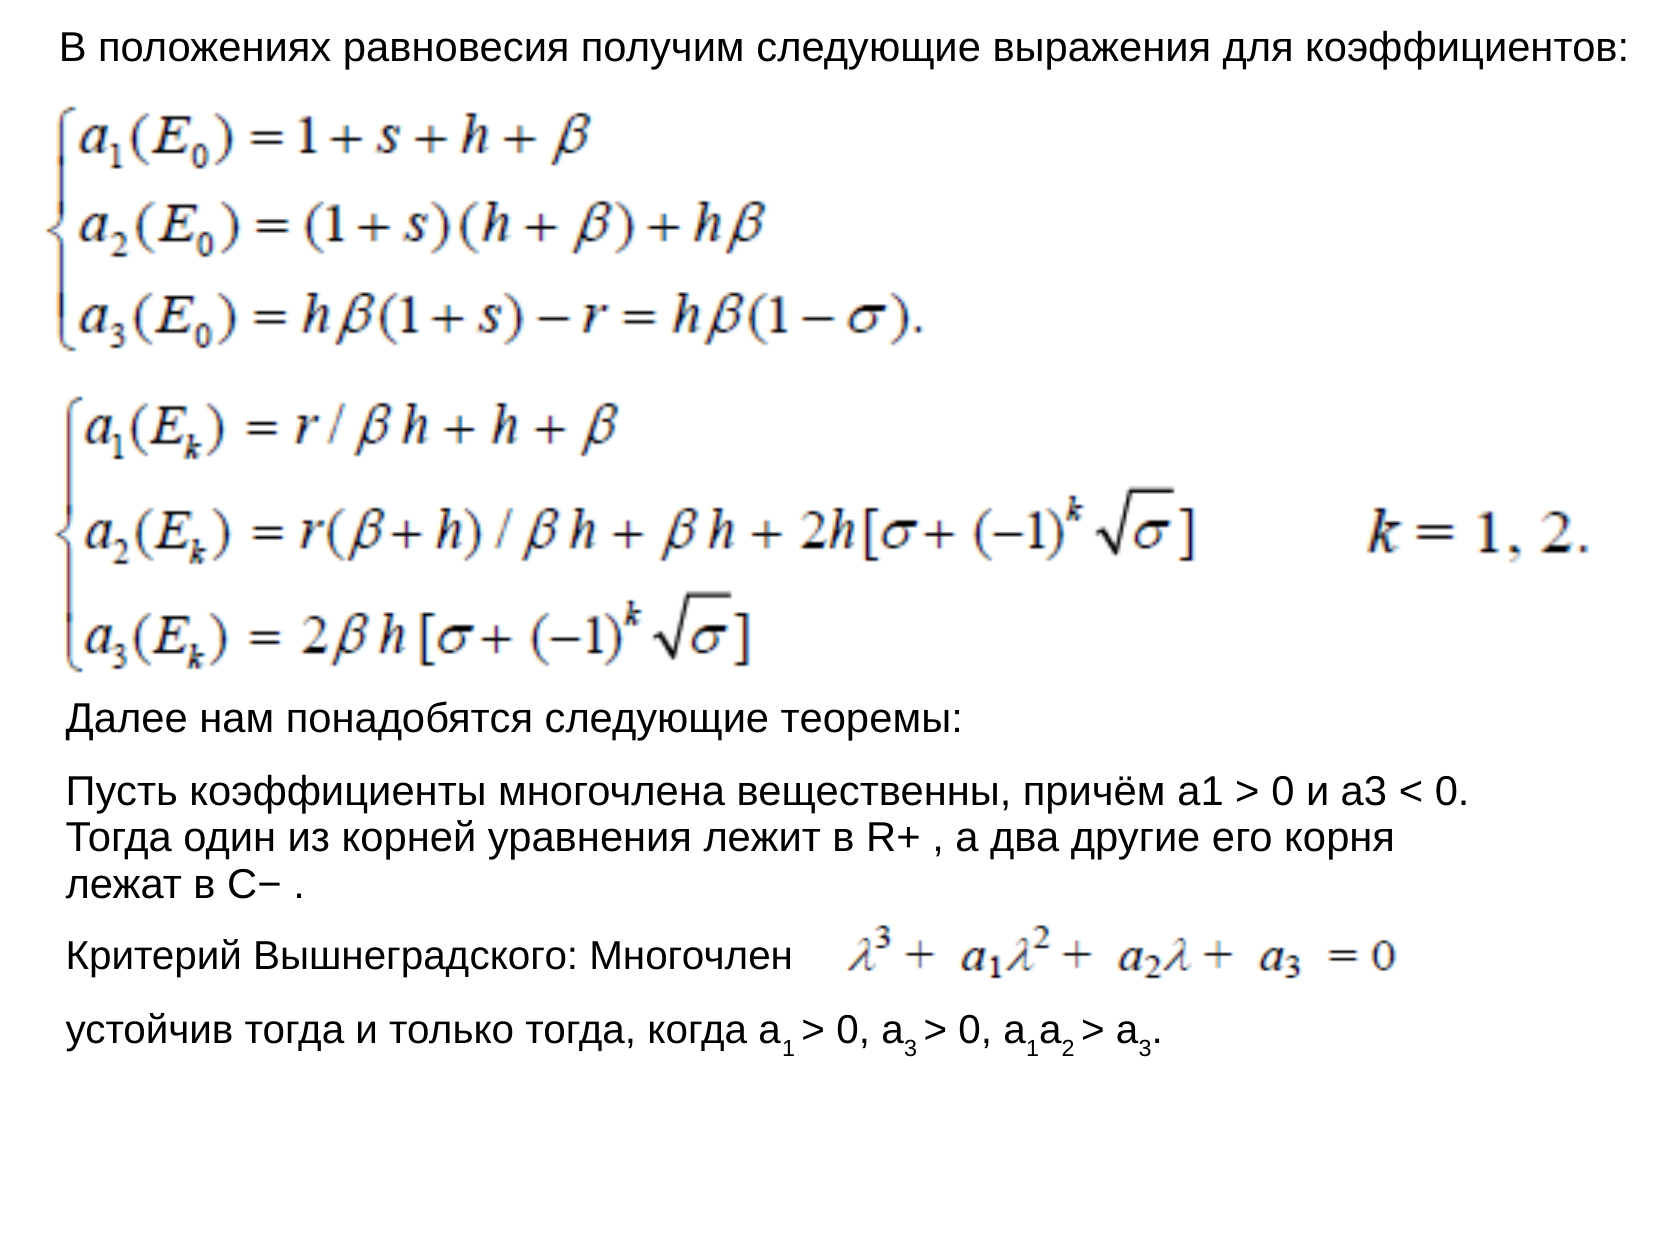

#
В положениях равновесия получим следующие выражения для коэффициентов:
Далее нам понадобятся следующие теоремы:
Пусть коэффициенты многочлена вещественны, причём a1 > 0 и a3 < 0. Тогда один из корней уравнения лежит в R+ , а два другие его корня лежат в C− .
Критерий Вышнеградского: Многочлен
устойчив тогда и только тогда, когда а1 > 0, а3 > 0, а1а2 > а3.